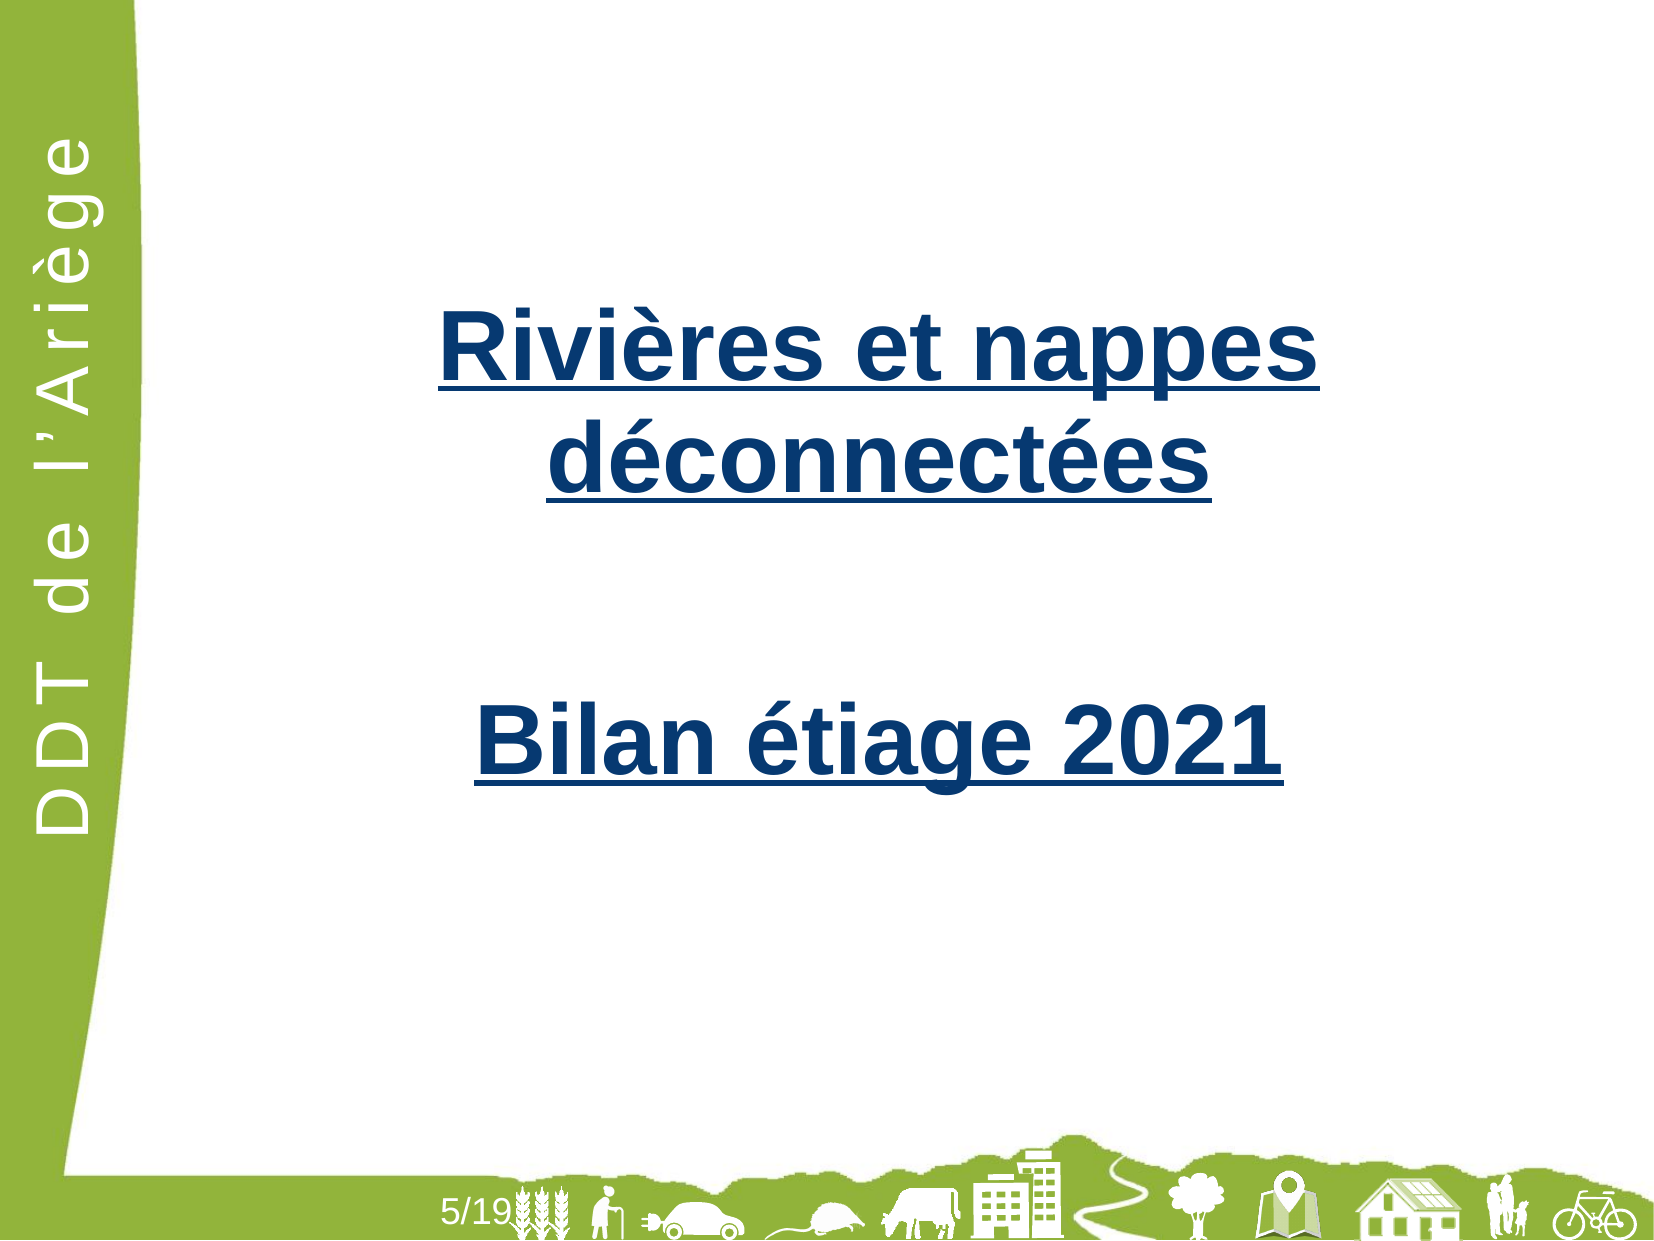

# Rivières et nappes déconnectées
Bilan étiage 2021